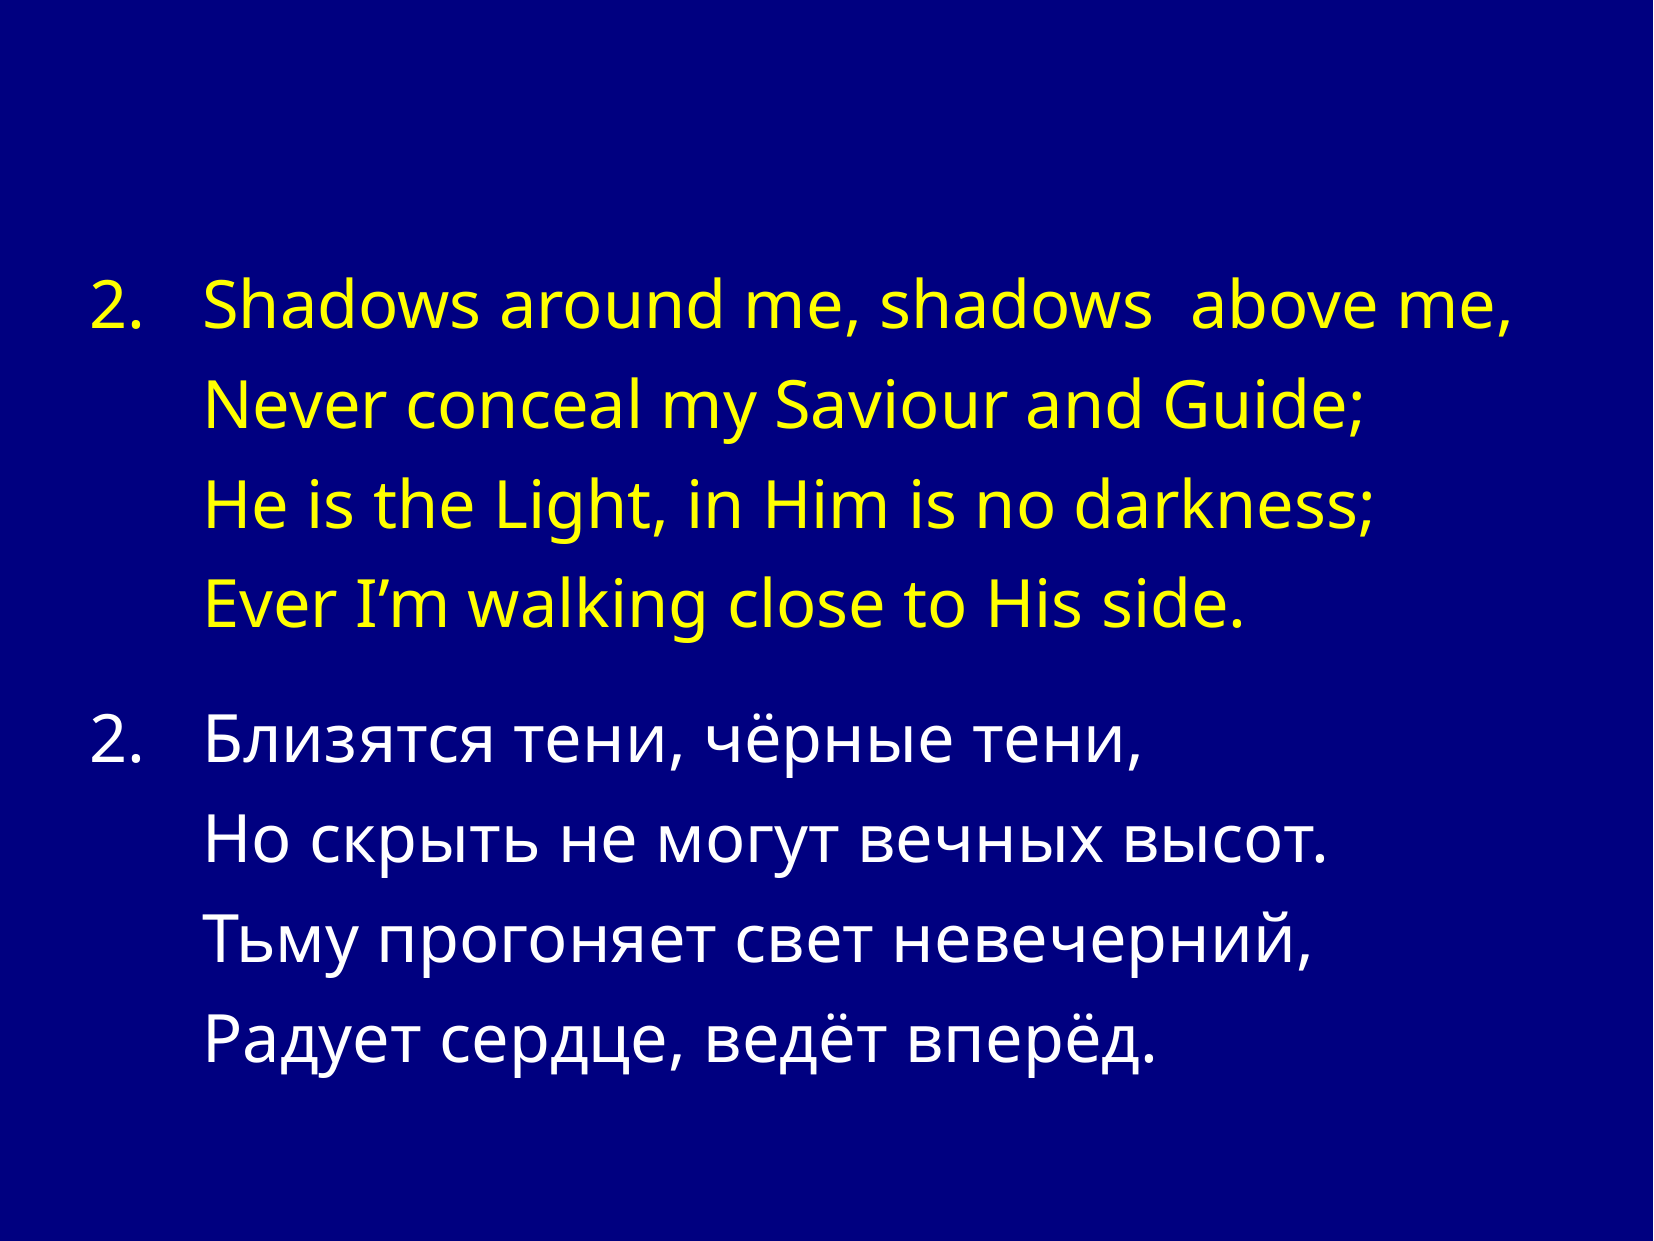

2.	Shadows around me, shadows 	above me,
	Never conceal my Saviour and Guide;
	He is the Light, in Him is no darkness;
	Ever I’m walking close to His side.
2.	Близятся тени, чёрные тени,
	Но скрыть не могут вечных высот.
	Тьму прогоняет свет невечерний,
	Радует сердце, ведёт вперёд.